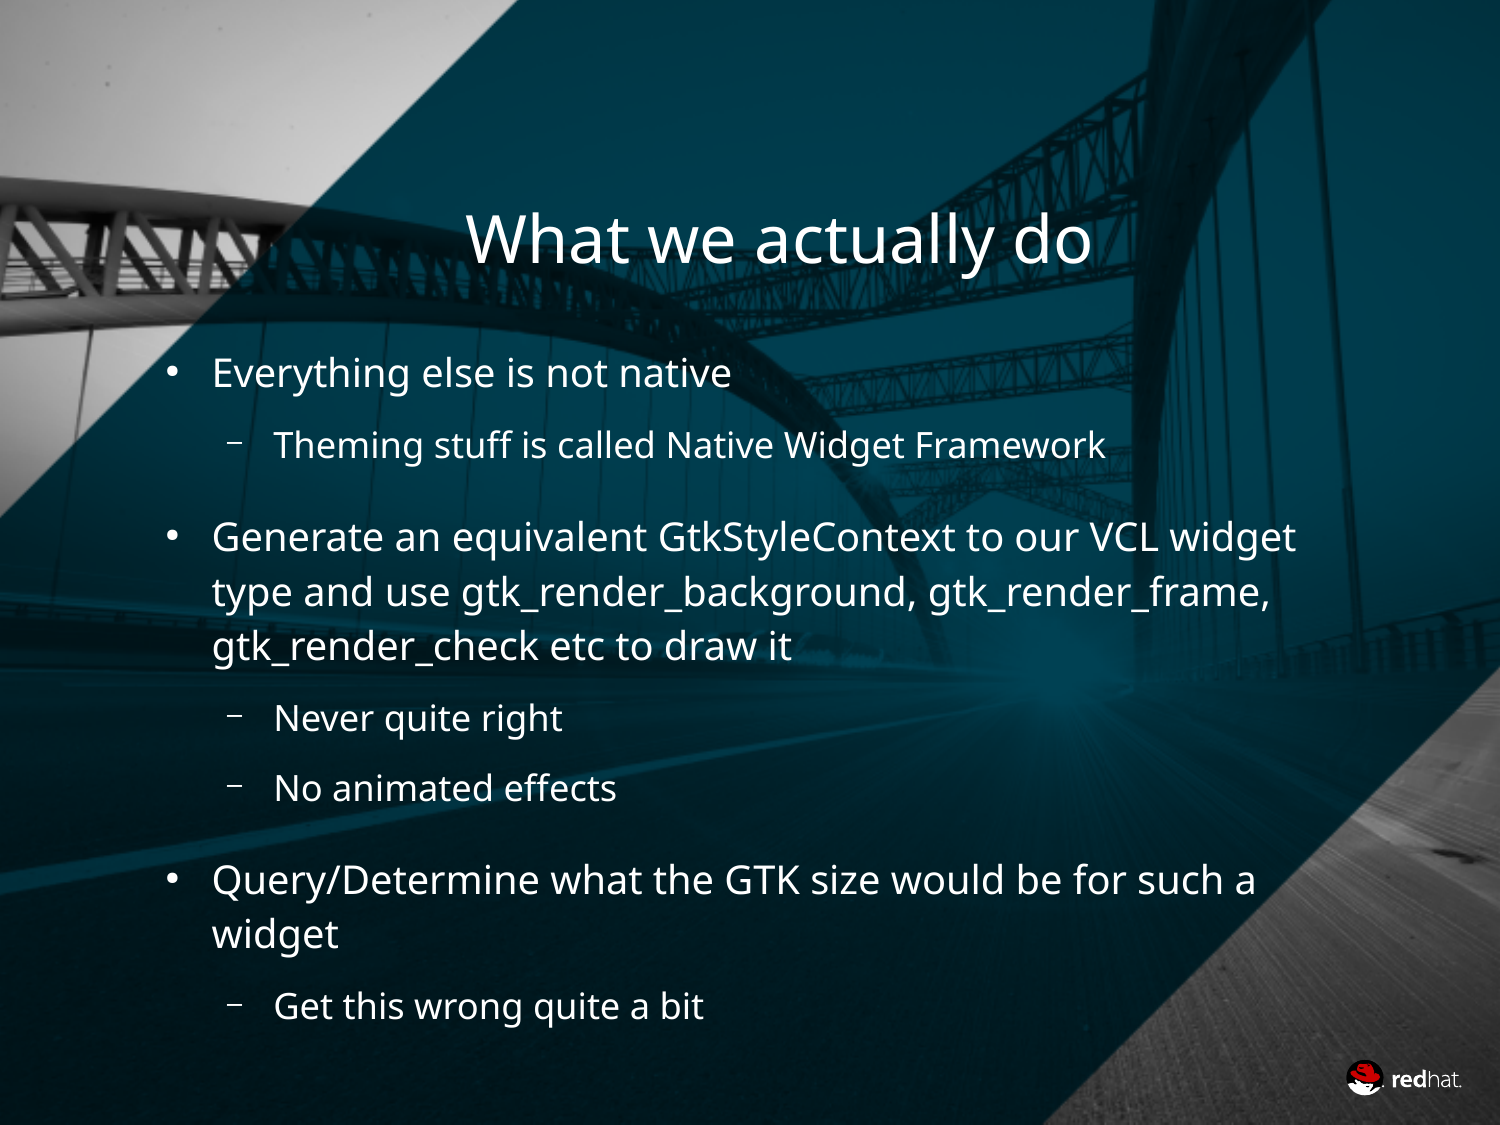

# What we actually do
Everything else is not native
Theming stuff is called Native Widget Framework
Generate an equivalent GtkStyleContext to our VCL widget type and use gtk_render_background, gtk_render_frame, gtk_render_check etc to draw it
Never quite right
No animated effects
Query/Determine what the GTK size would be for such a widget
Get this wrong quite a bit
INSERT DESIGNATOR, IF NEEDED
6